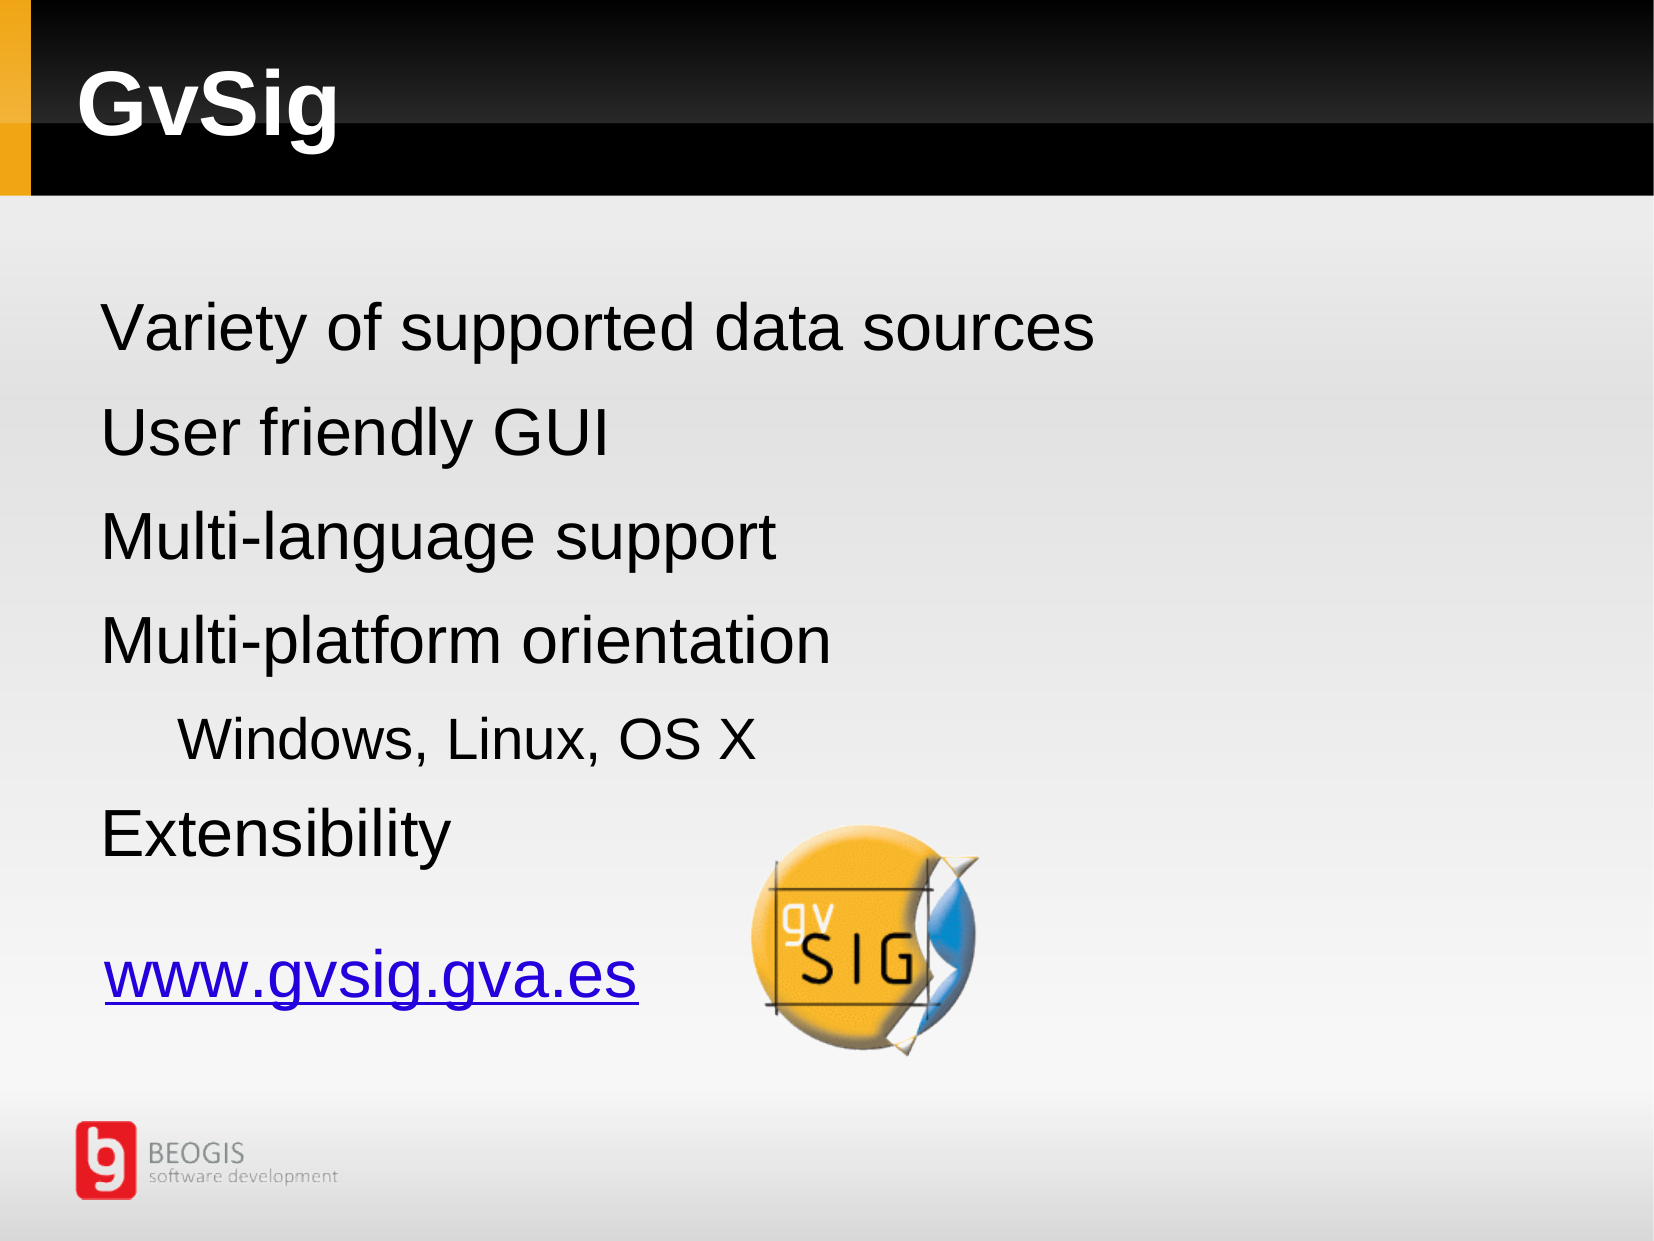

# GvSig
Variety of supported data sources
User friendly GUI
Multi-language support
Multi-platform orientation
Windows, Linux, OS X
Extensibility
www.gvsig.gva.es